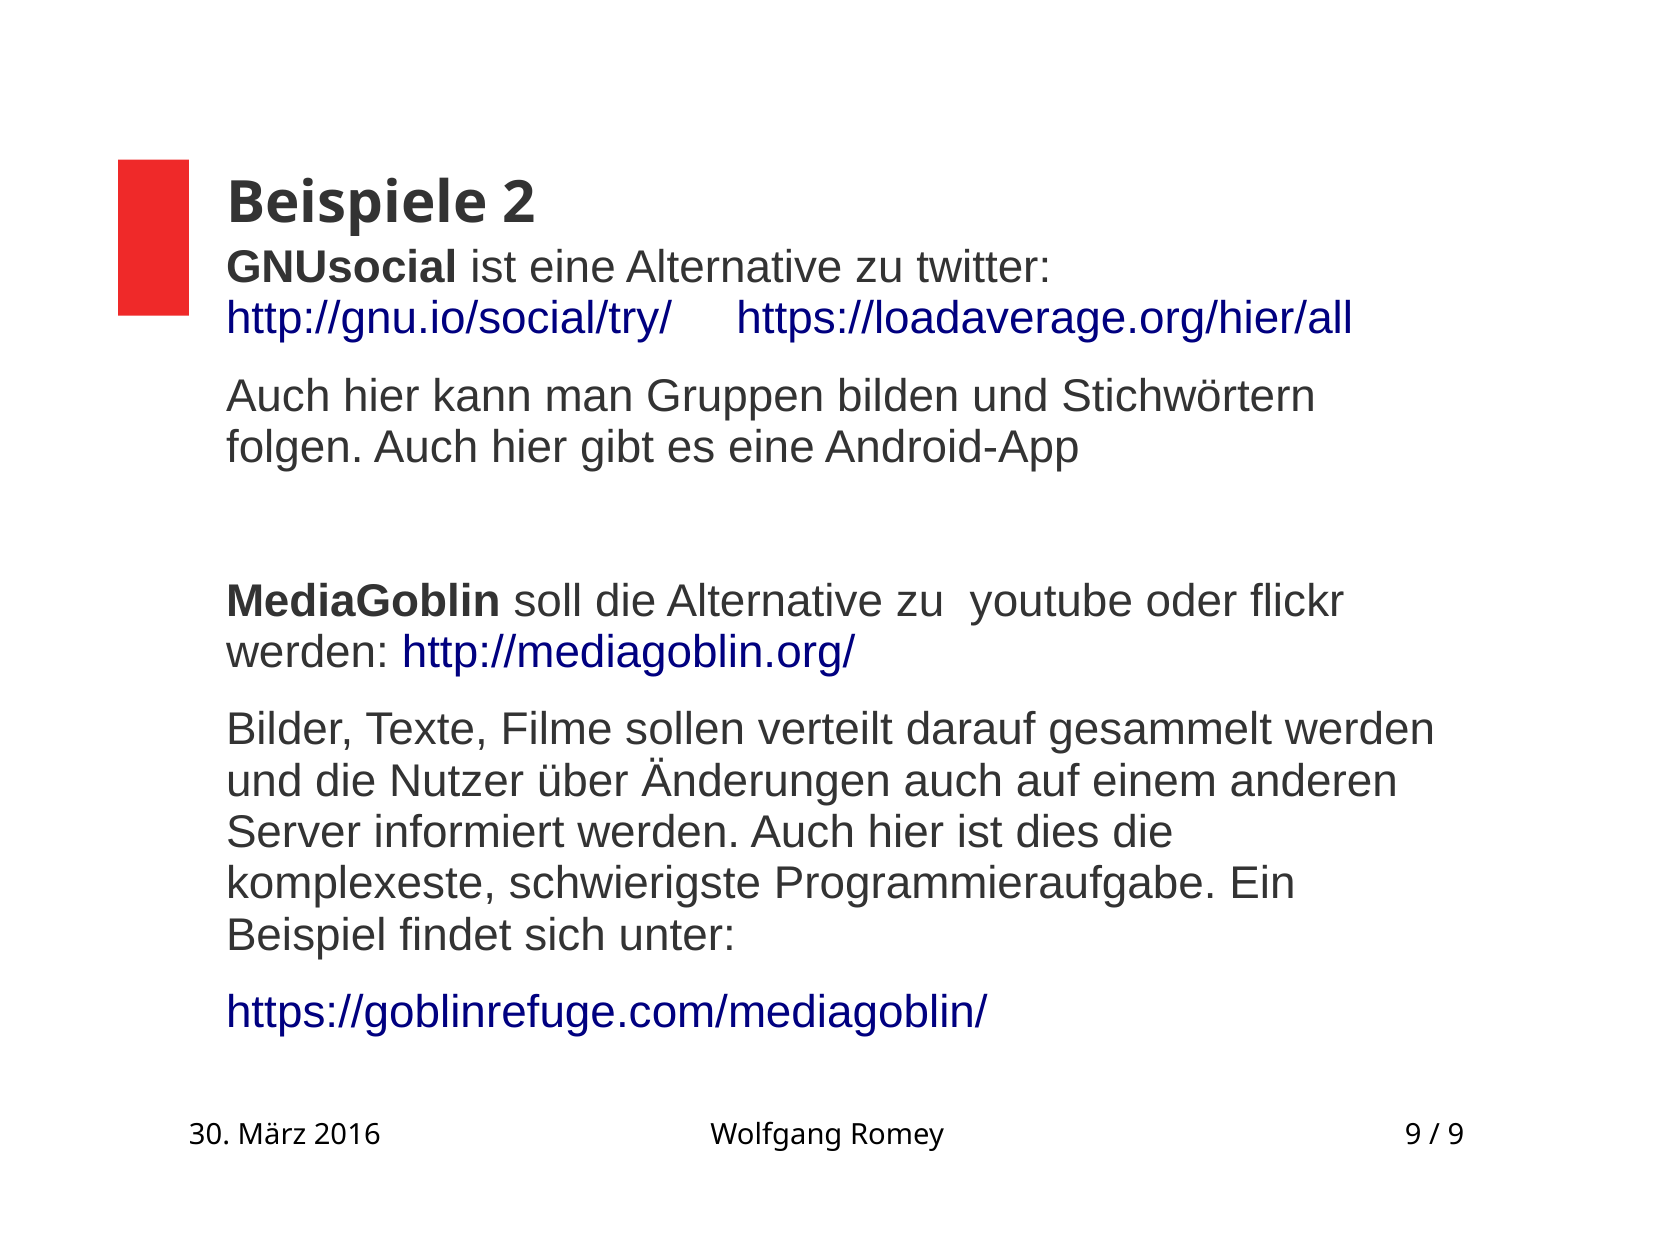

# Beispiele 2
GNUsocial ist eine Alternative zu twitter: http://gnu.io/social/try/ https://loadaverage.org/hier/all
Auch hier kann man Gruppen bilden und Stichwörtern folgen. Auch hier gibt es eine Android-App
MediaGoblin soll die Alternative zu youtube oder flickr werden: http://mediagoblin.org/
Bilder, Texte, Filme sollen verteilt darauf gesammelt werden und die Nutzer über Änderungen auch auf einem anderen Server informiert werden. Auch hier ist dies die komplexeste, schwierigste Programmieraufgabe. Ein Beispiel findet sich unter:
https://goblinrefuge.com/mediagoblin/
30. März 2016
Wolfgang Romey
9